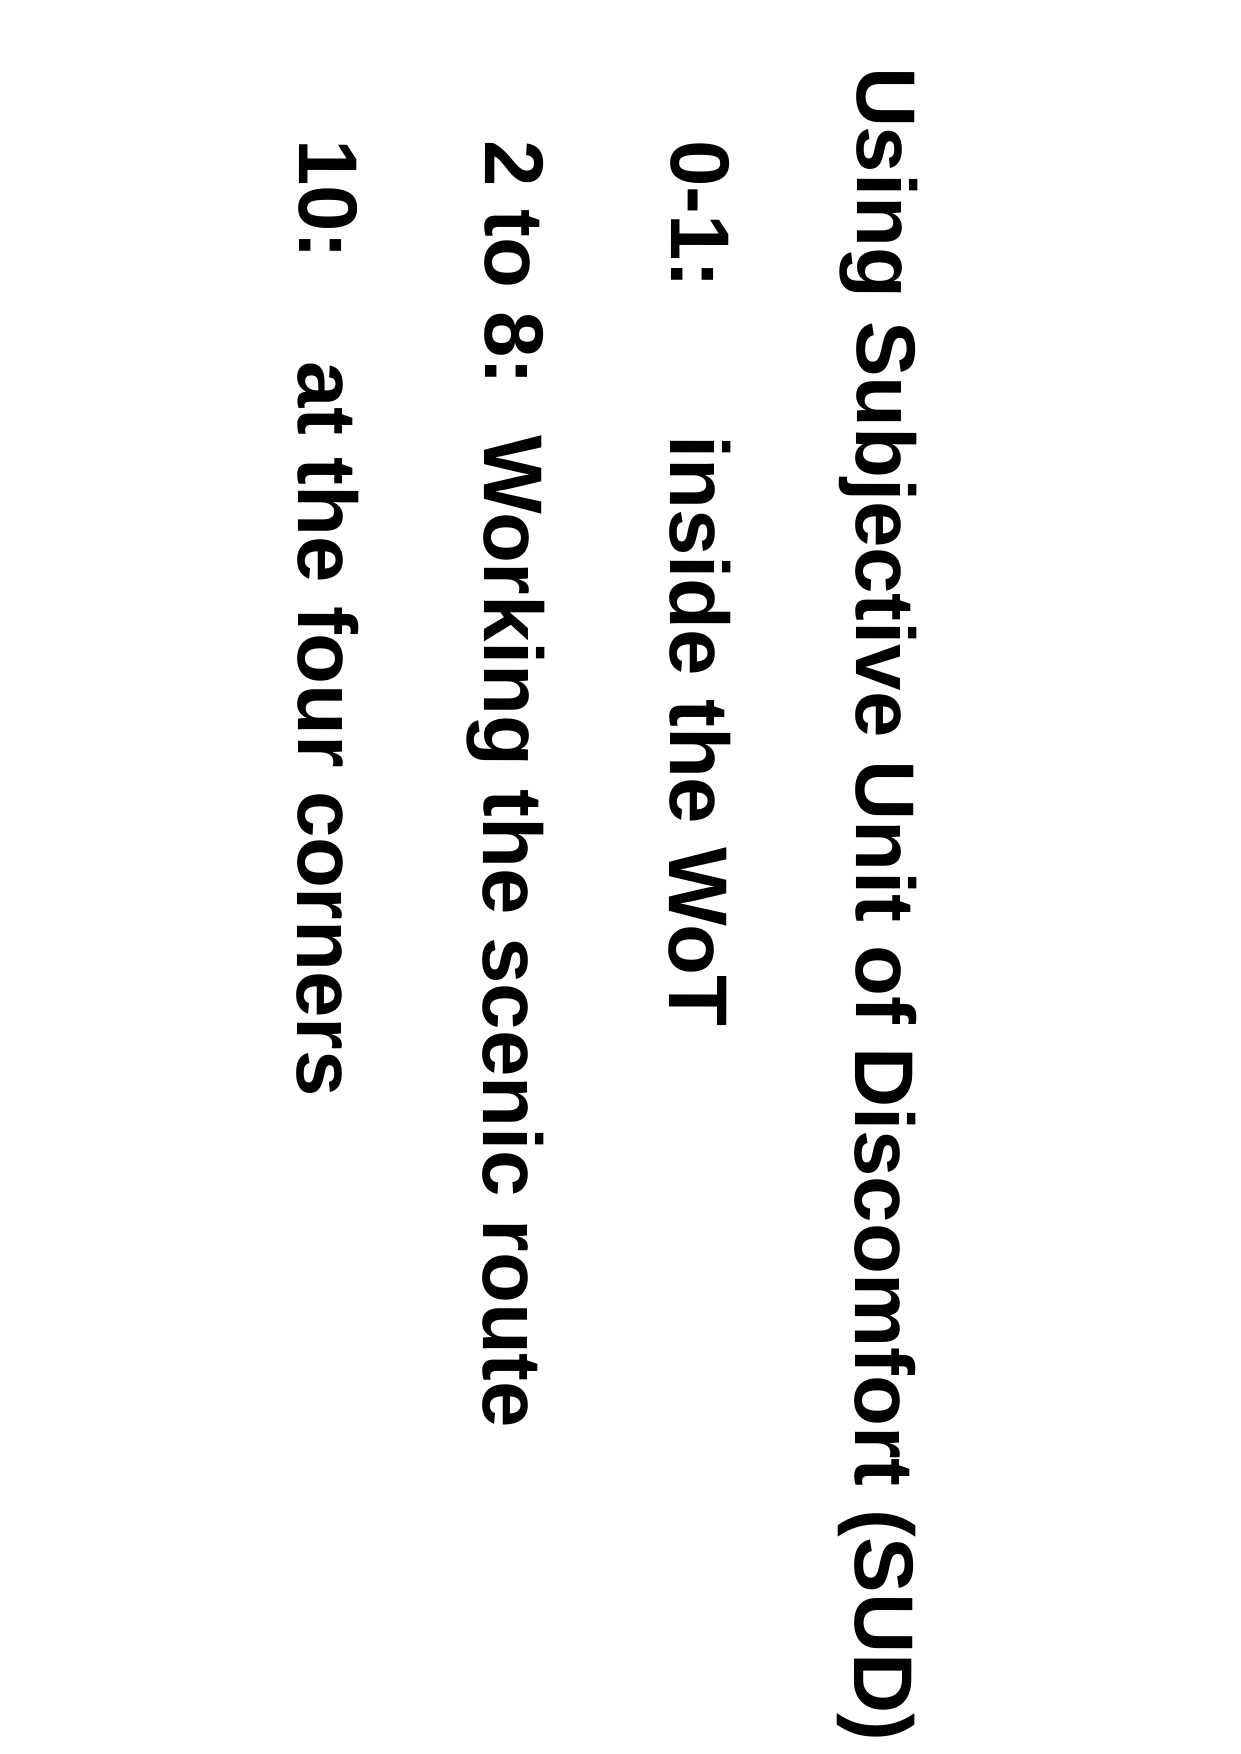

Using Subjective Unit of Discomfort (SUD)
	0-1: 		inside the WoT
	2 to 8: 	Working the scenic route
	10: 		at the four corners